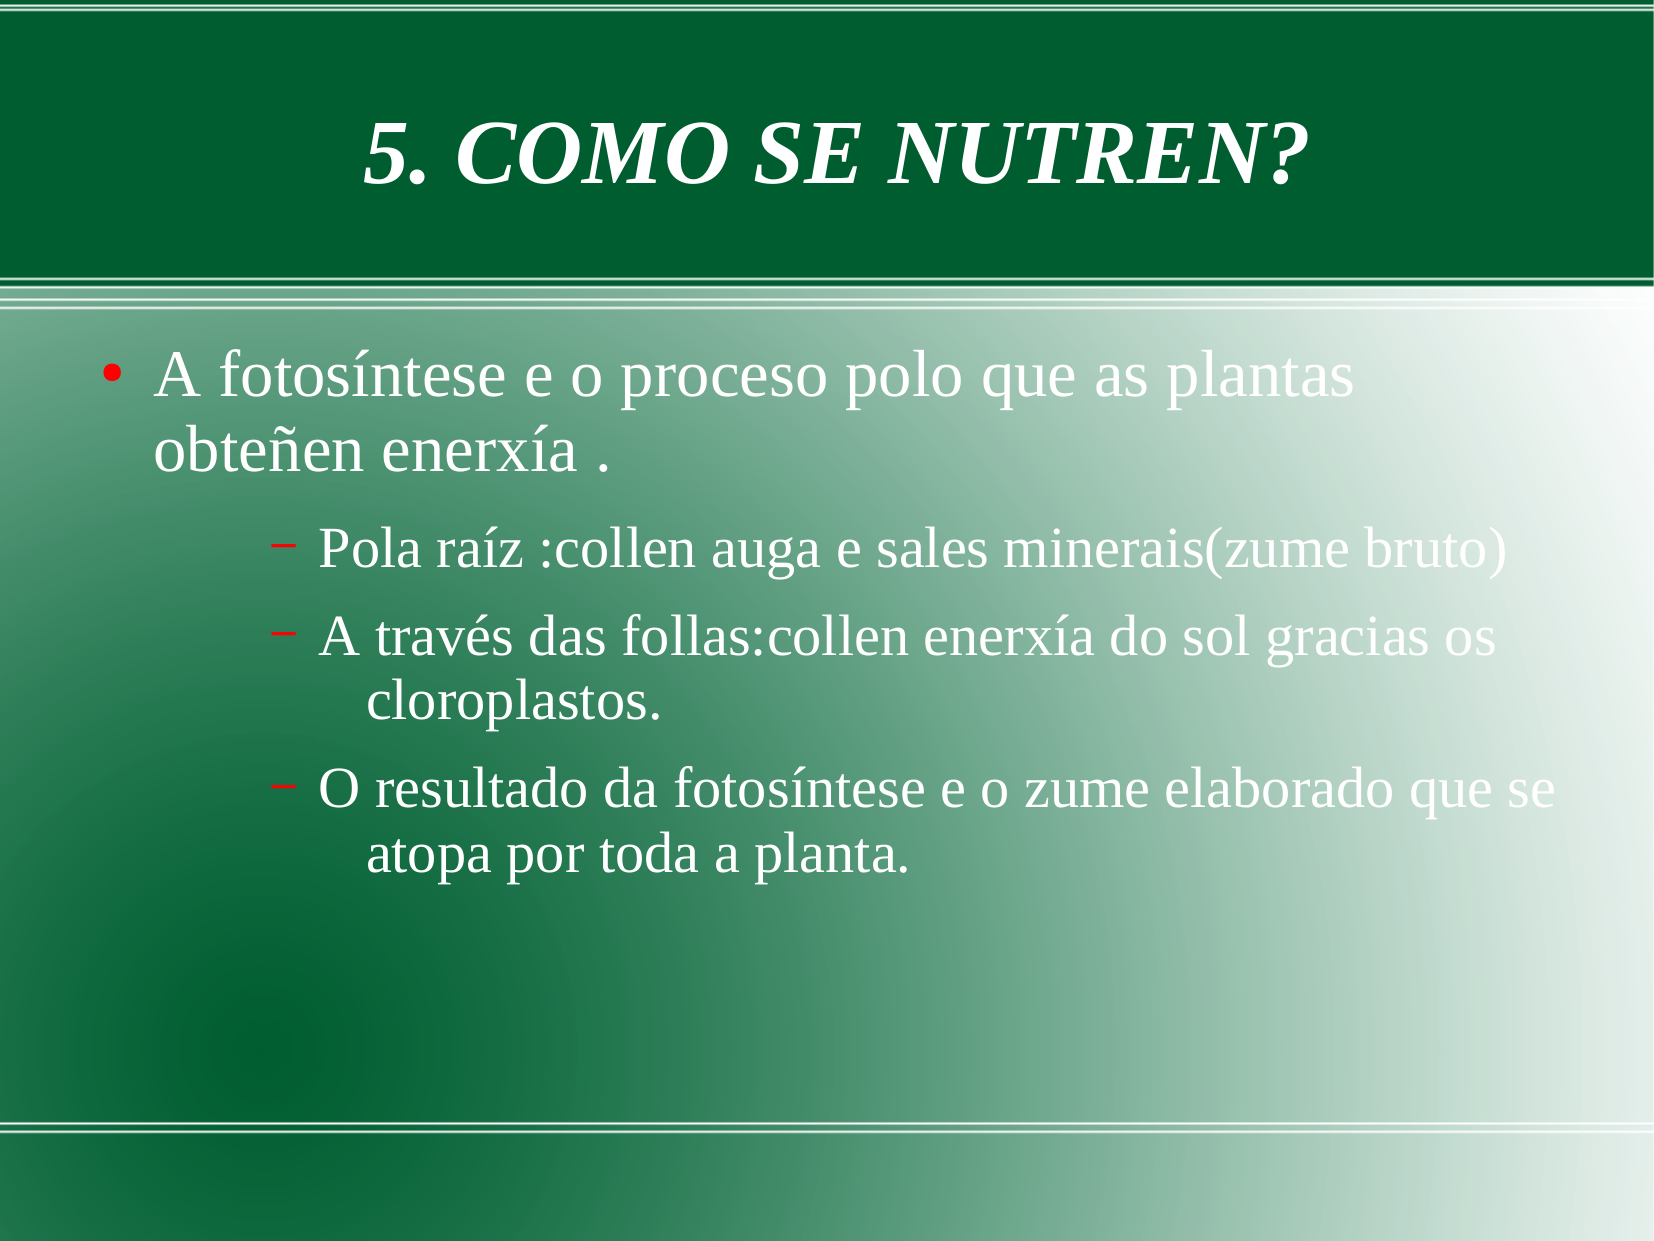

# 5. COMO SE NUTREN?
A fotosíntese e o proceso polo que as plantas obteñen enerxía .
Pola raíz :collen auga e sales minerais(zume bruto)
A través das follas:collen enerxía do sol gracias os cloroplastos.
O resultado da fotosíntese e o zume elaborado que se atopa por toda a planta.